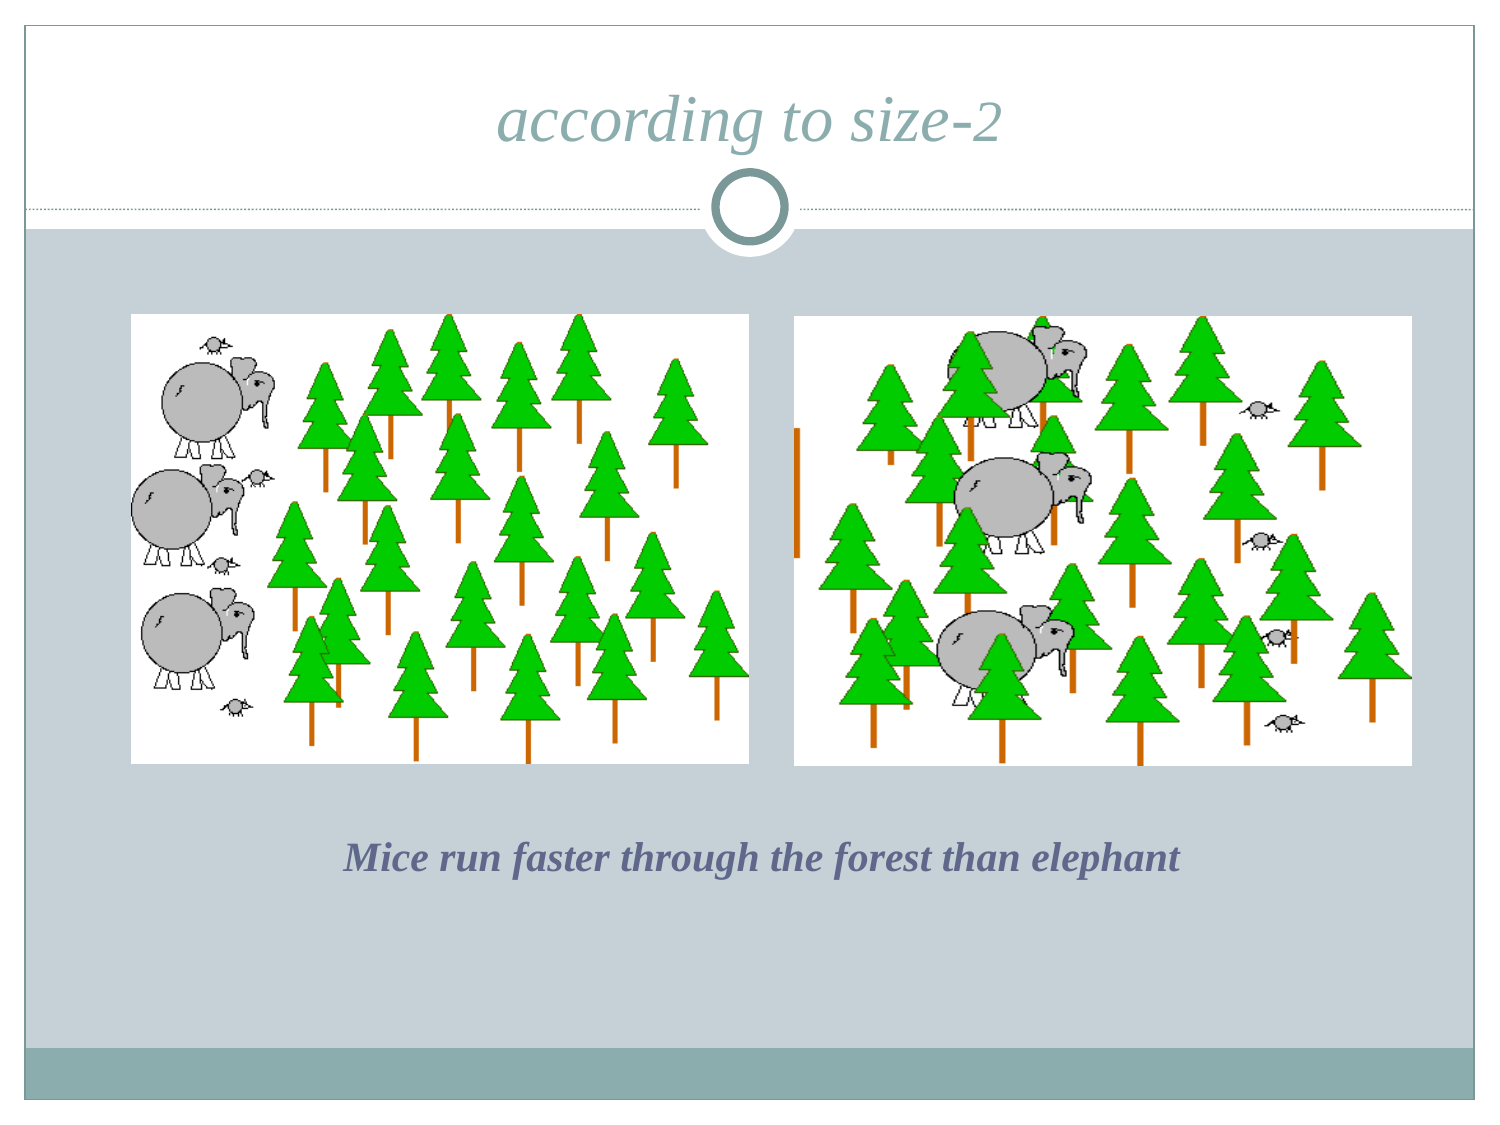

# 2-according to size
Mice run faster through the forest than elephant